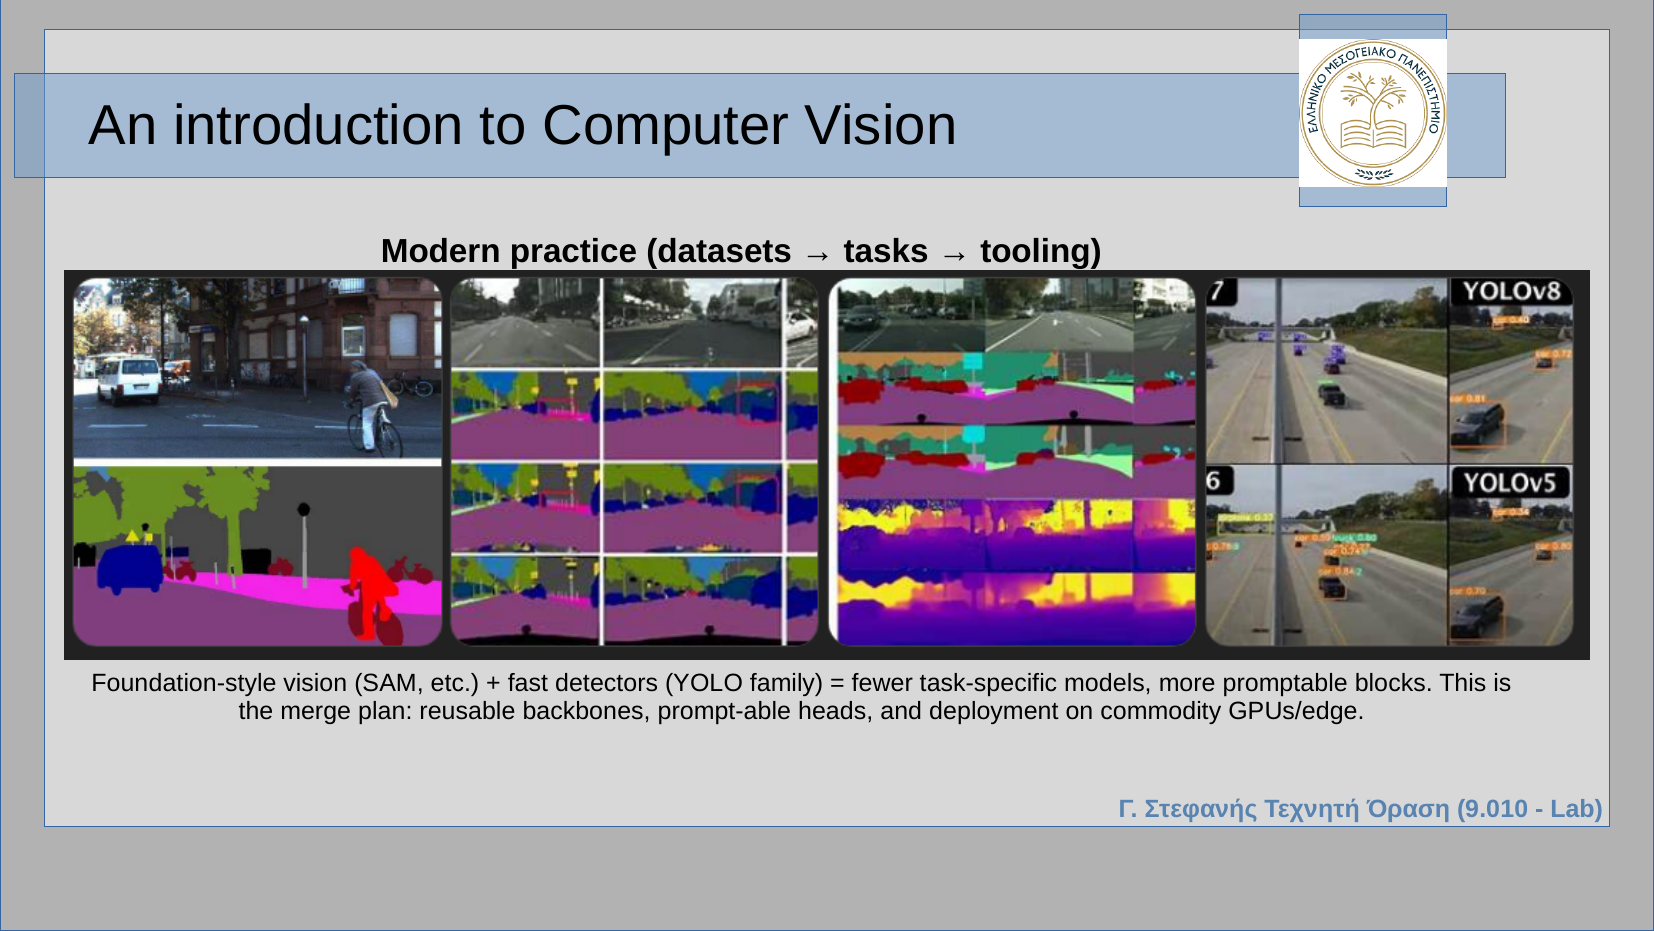

# An introduction to Computer Vision
Modern practice (datasets → tasks → tooling)
Foundation-style vision (SAM, etc.) + fast detectors (YOLO family) = fewer task-specific models, more promptable blocks. This is the merge plan: reusable backbones, prompt-able heads, and deployment on commodity GPUs/edge.
Γ. Στεφανής Τεχνητή Όραση (9.010 - Lab)